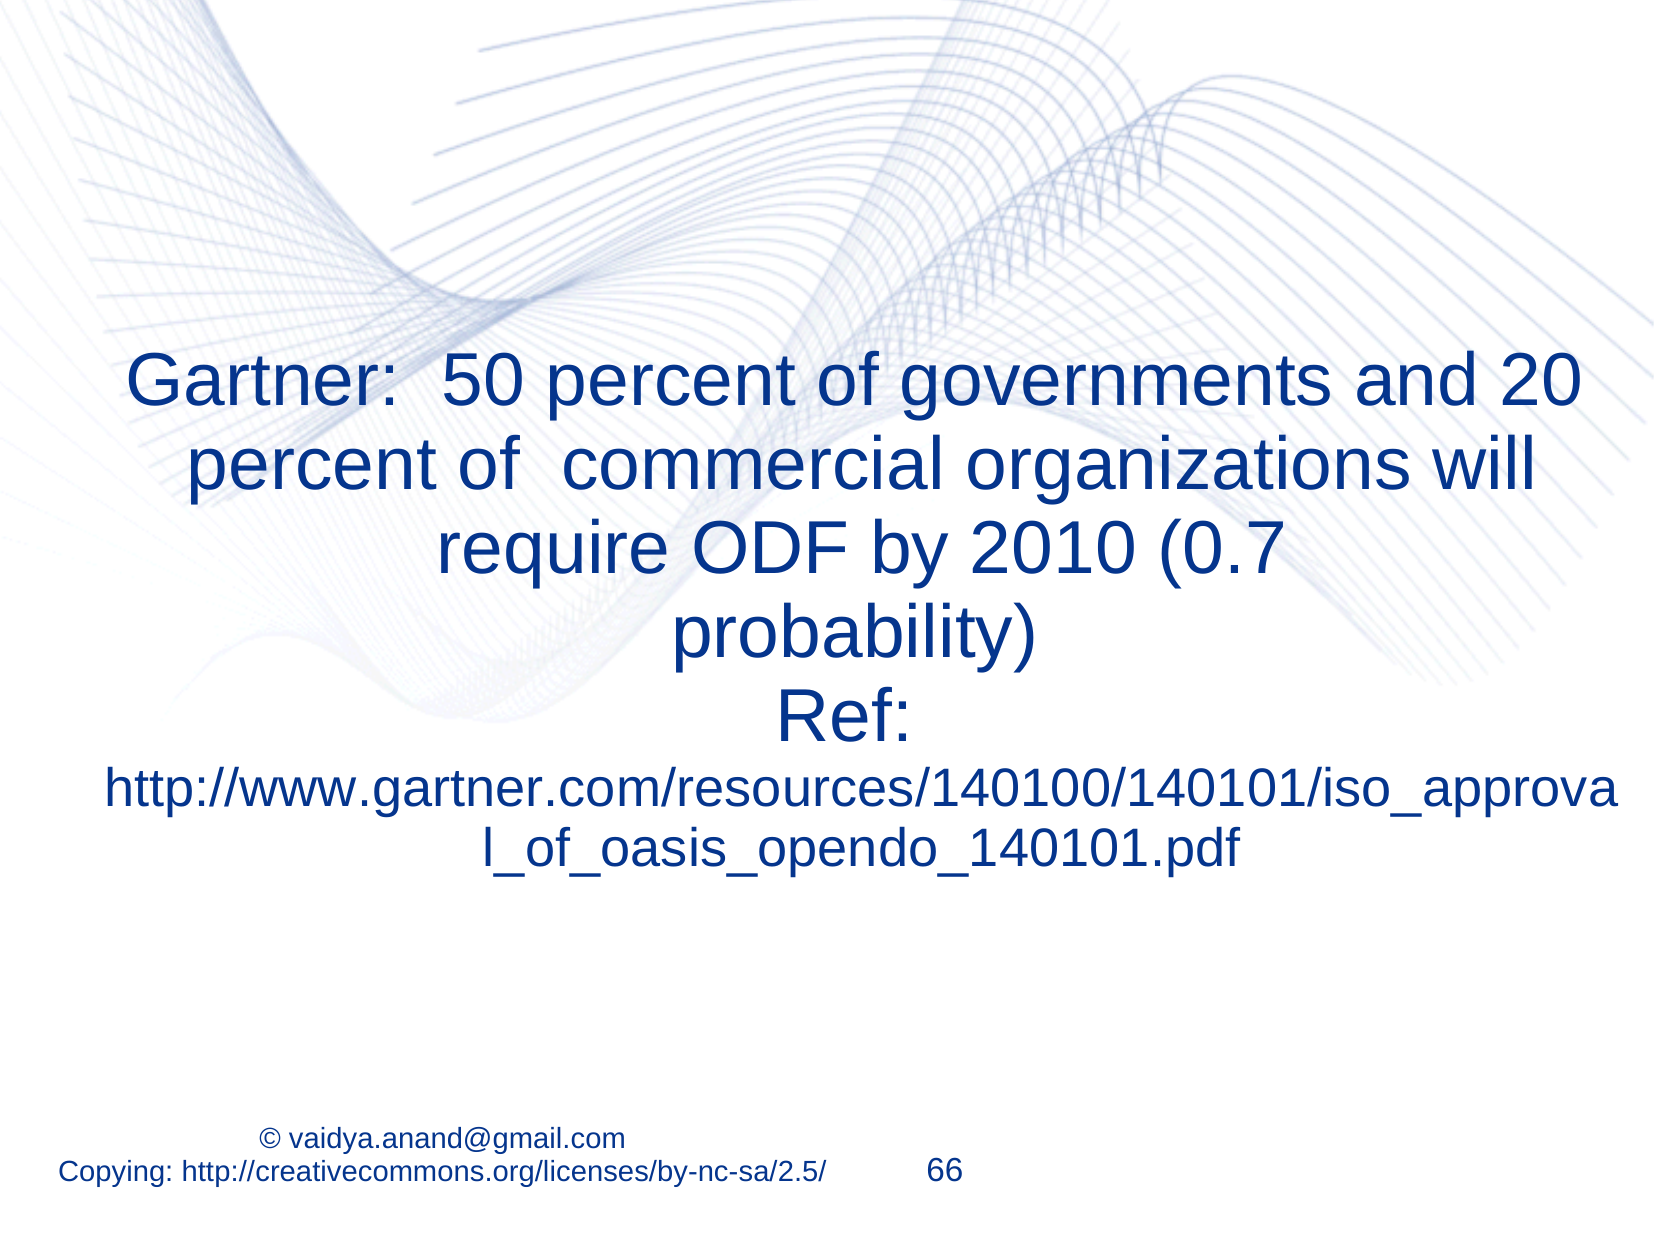

# Gartner: 50 percent of governments and 20 percent of commercial organizations will require ODF by 2010 (0.7
 probability)
Ref: http://www.gartner.com/resources/140100/140101/iso_approval_of_oasis_opendo_140101.pdf
http://www.broffice.org
66